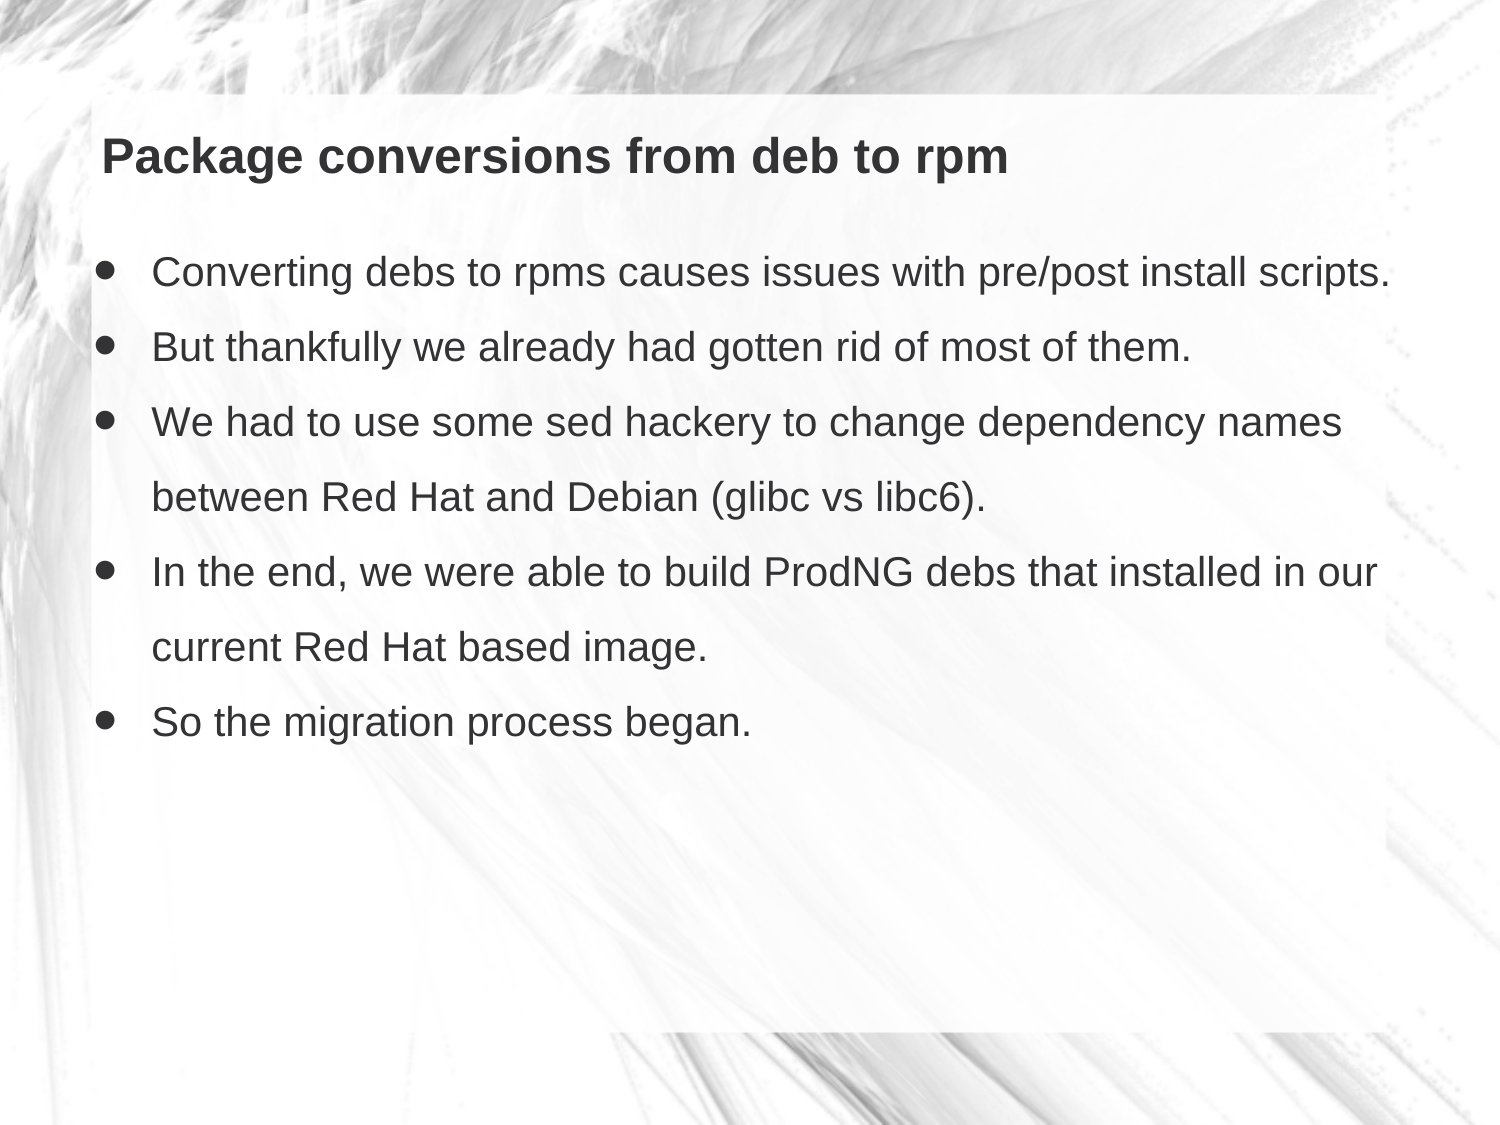

# Package conversions from deb to rpm
Converting debs to rpms causes issues with pre/post install scripts.
But thankfully we already had gotten rid of most of them.
We had to use some sed hackery to change dependency names between Red Hat and Debian (glibc vs libc6).
In the end, we were able to build ProdNG debs that installed in our current Red Hat based image.
So the migration process began.